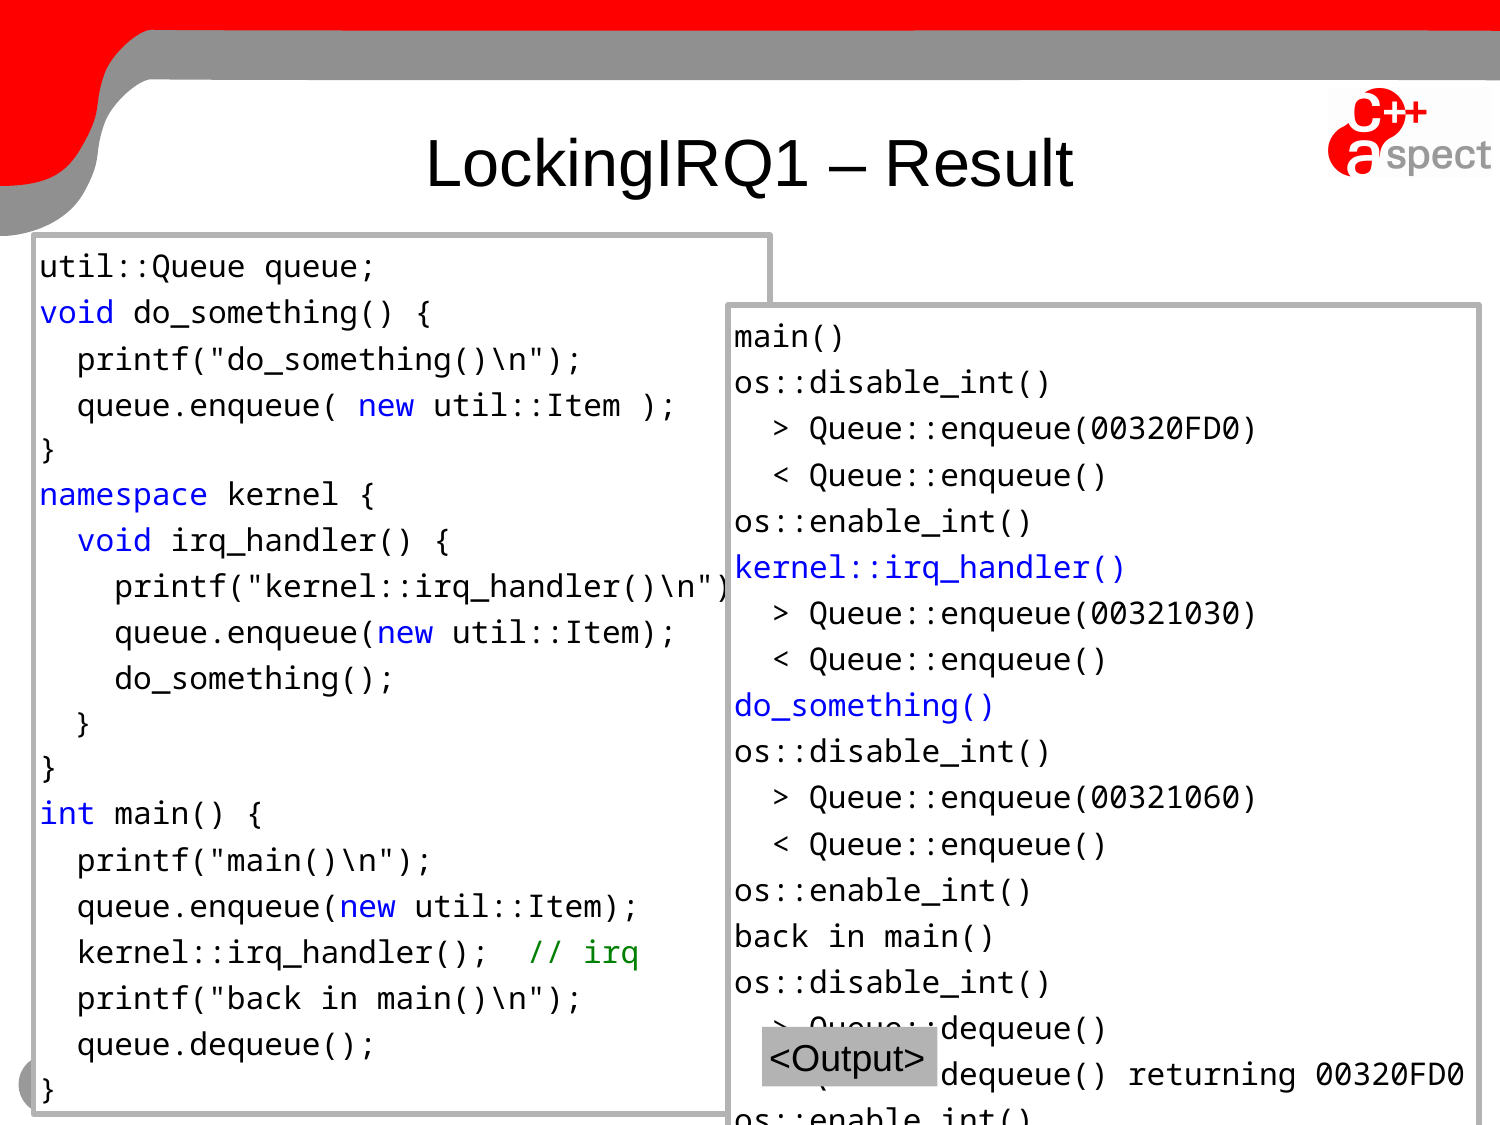

# LockingIRQ1 – Result
util::Queue queue;
void do_something() {
 printf("do_something()\n");
 queue.enqueue( new util::Item );
}
namespace kernel {
 void irq_handler() {
 printf("kernel::irq_handler()\n");
 queue.enqueue(new util::Item);
 do_something();
 }
}
int main() {
 printf("main()\n");
 queue.enqueue(new util::Item);
 kernel::irq_handler(); // irq
 printf("back in main()\n");
 queue.dequeue();
}
main()
os::disable_int()
 > Queue::enqueue(00320FD0)
 < Queue::enqueue()
os::enable_int()
kernel::irq_handler()
 > Queue::enqueue(00321030)
 < Queue::enqueue()
do_something()
os::disable_int()
 > Queue::enqueue(00321060)
 < Queue::enqueue()
os::enable_int()
back in main()
os::disable_int()
 > Queue::dequeue()
 < Queue::dequeue() returning 00320FD0
os::enable_int()
main.cc
<Output>